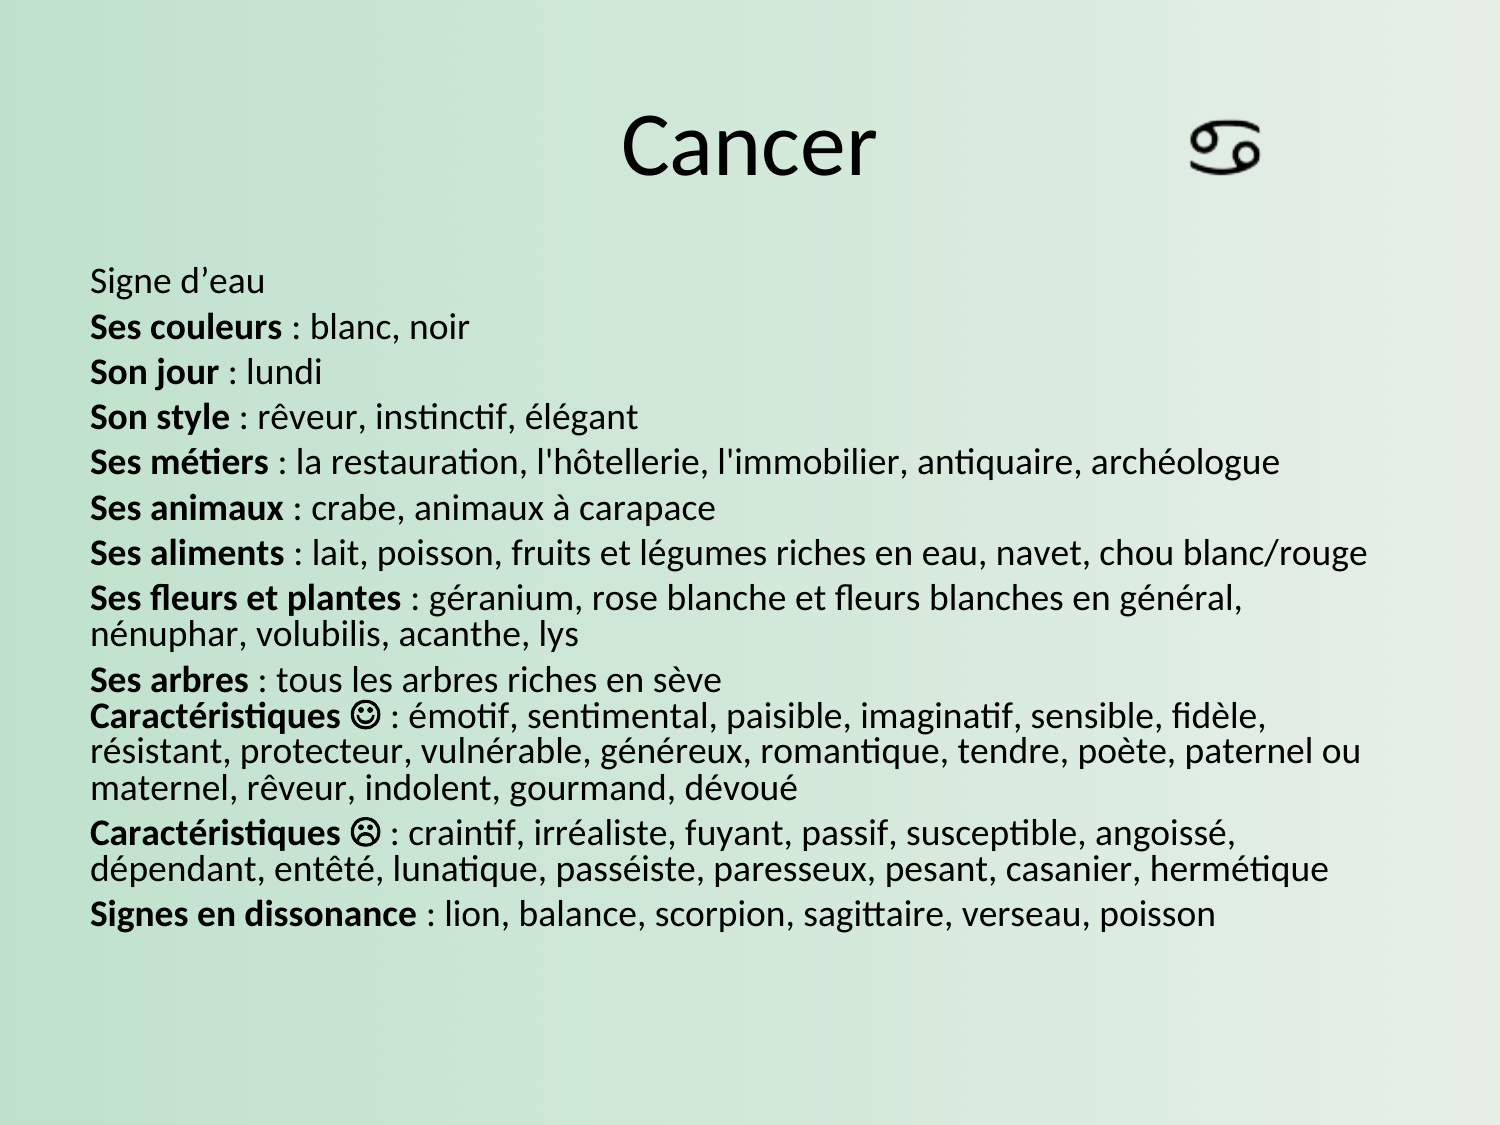

# Cancer
Signe d’eau
Ses couleurs : blanc, noir
Son jour : lundi
Son style : rêveur, instinctif, élégant
Ses métiers : la restauration, l'hôtellerie, l'immobilier, antiquaire, archéologue
Ses animaux : crabe, animaux à carapace
Ses aliments : lait, poisson, fruits et légumes riches en eau, navet, chou blanc/rouge
Ses fleurs et plantes : géranium, rose blanche et fleurs blanches en général, nénuphar, volubilis, acanthe, lys
Ses arbres : tous les arbres riches en sève
Caractéristiques  : émotif, sentimental, paisible, imaginatif, sensible, fidèle, résistant, protecteur, vulnérable, généreux, romantique, tendre, poète, paternel ou maternel, rêveur, indolent, gourmand, dévoué
Caractéristiques  : craintif, irréaliste, fuyant, passif, susceptible, angoissé, dépendant, entêté, lunatique, passéiste, paresseux, pesant, casanier, hermétique
Signes en dissonance : lion, balance, scorpion, sagittaire, verseau, poisson